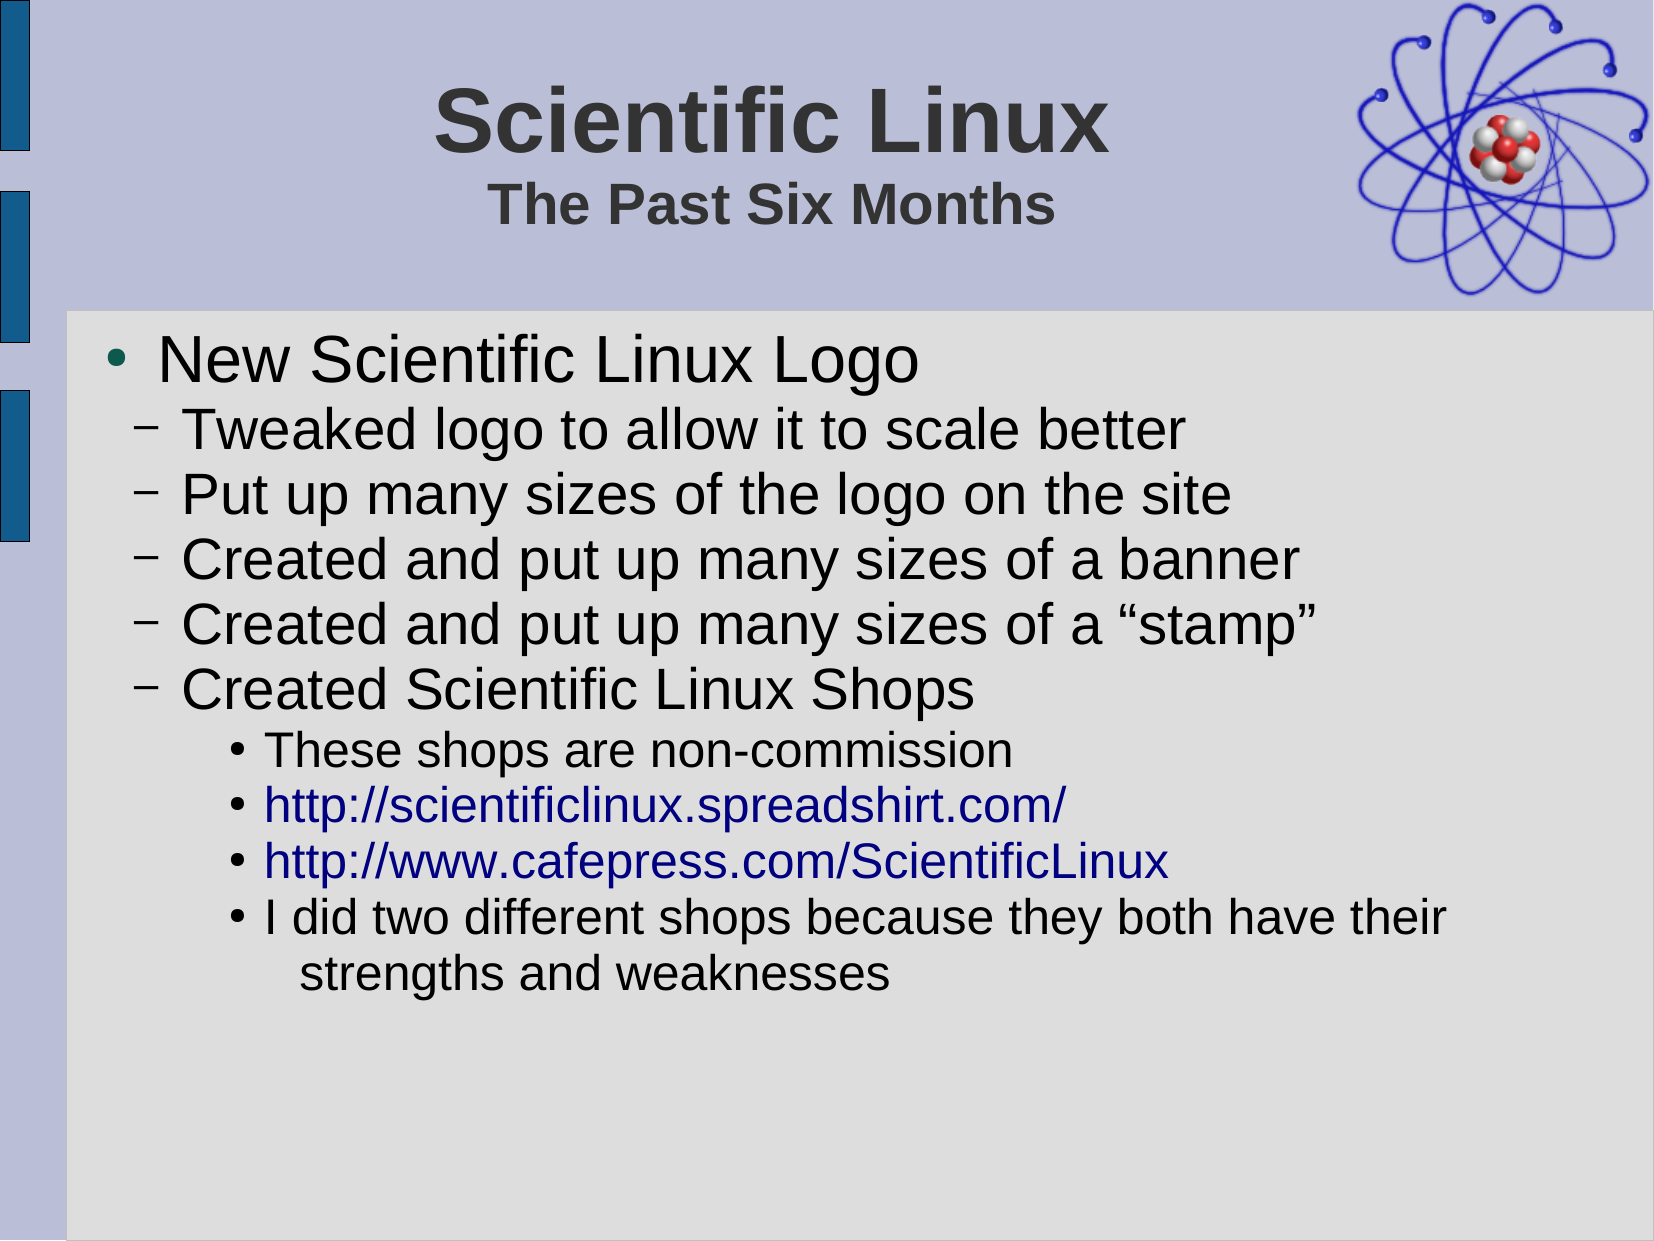

# Scientific Linux The Past Six Months
New Scientific Linux Logo
Tweaked logo to allow it to scale better
Put up many sizes of the logo on the site
Created and put up many sizes of a banner
Created and put up many sizes of a “stamp”
Created Scientific Linux Shops
These shops are non-commission
http://scientificlinux.spreadshirt.com/
http://www.cafepress.com/ScientificLinux
I did two different shops because they both have their strengths and weaknesses